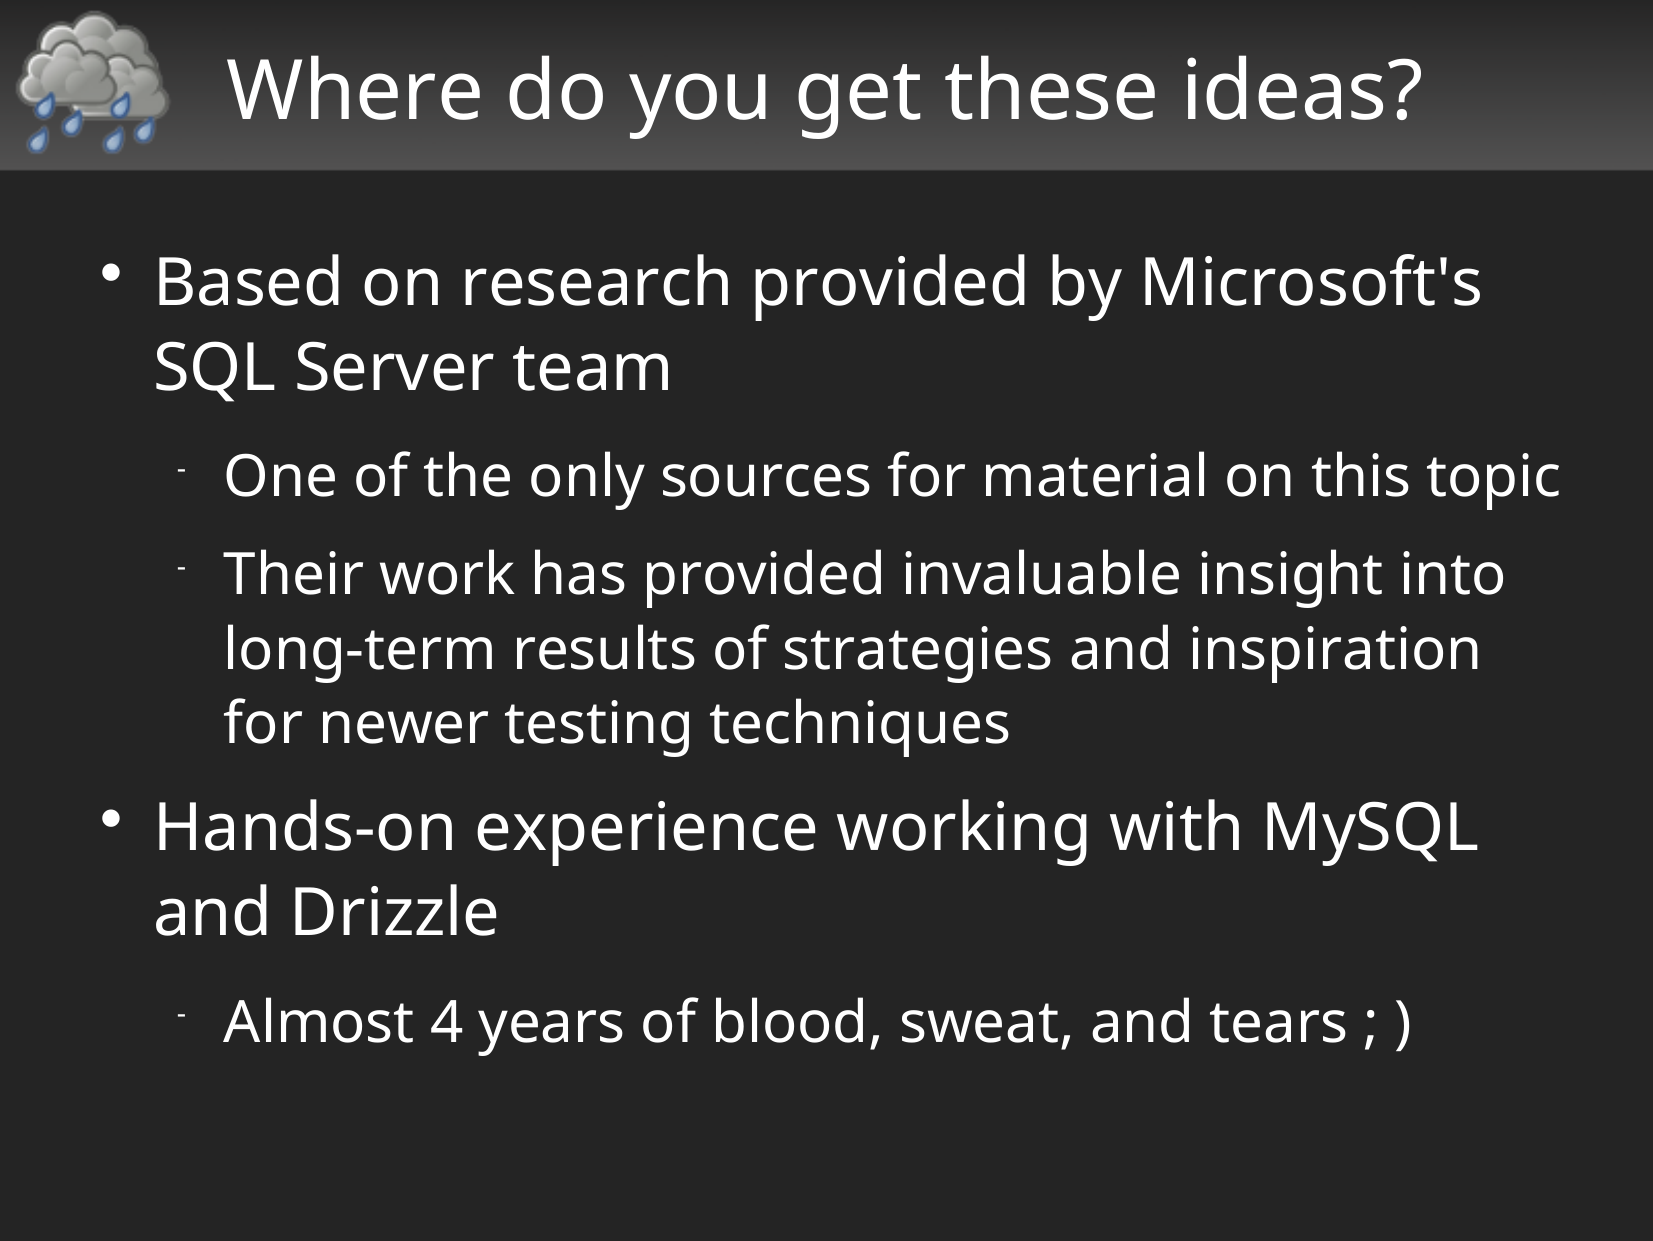

# Where do you get these ideas?
Based on research provided by Microsoft's SQL Server team
One of the only sources for material on this topic
Their work has provided invaluable insight into long-term results of strategies and inspiration for newer testing techniques
Hands-on experience working with MySQL and Drizzle
Almost 4 years of blood, sweat, and tears ; )